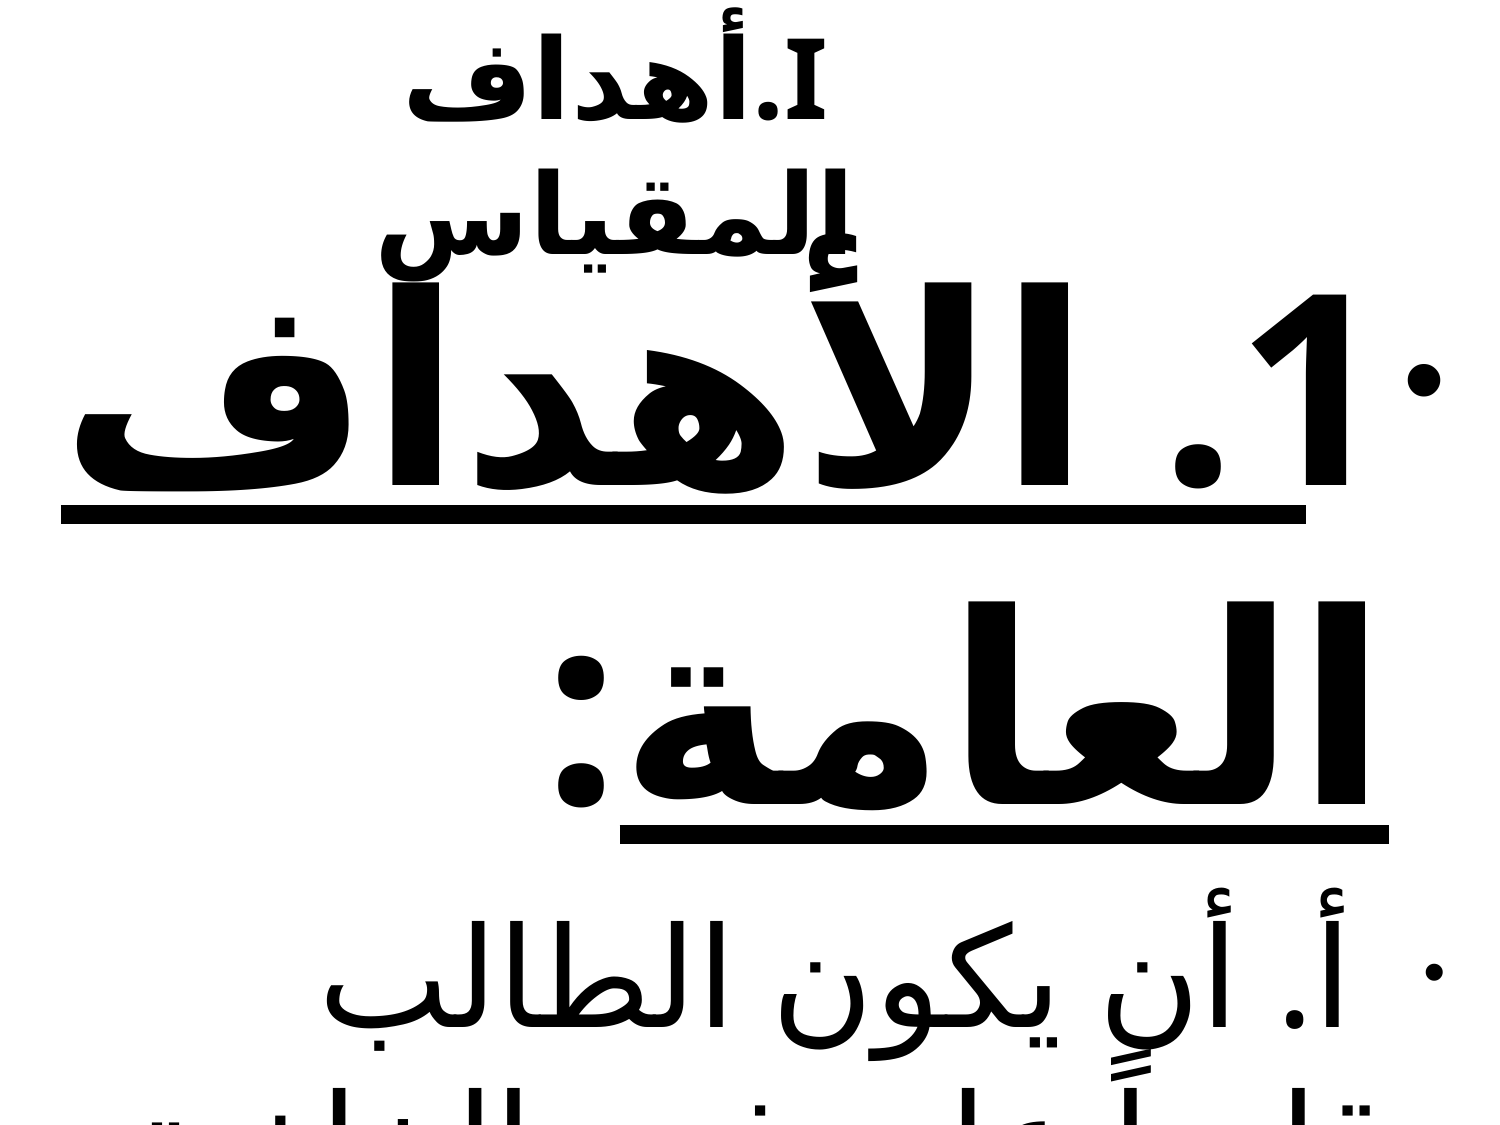

# I.أهداف المقياس
1. الأهداف العامة:
 أ. أن يكون الطالب قادراً على فهم الخلفية التاريخية، الحضارية والسوسيوثقافية، السياسية كما الاقتصادية التي تتحكم في العلاقات الاورومغاربية.
ب. أن يكون الطالب قادراً على التحكم في التقنيات اللازمة التي تسمح له بتحليل أثر التحولات الدولية الجديدة التي شهدها العالم في العقد الأخير من القرن العشرين على مسار العلاقات الاورومغاربية.
ج. أن يكون الطالب قادراً على تحديد مختلف مشاريع التعاون والشراكة الاورومغاربية.
د. أن يكون الطالب قادراً على التعرف على أهم العلاقات الدبلوماسية والأمنية التي تربط الضفتين.
ه. أن يكون الطالب قادراً استيعاب أثر التفاعلات الثقافية والاجتماعية التي تربط بين شمال وجنوب البحر الأبيض المتوسط.
و. أن يكون الطالب قادراً على تحليل واستشراف مستقبل العلاقات الاورومغاربية.